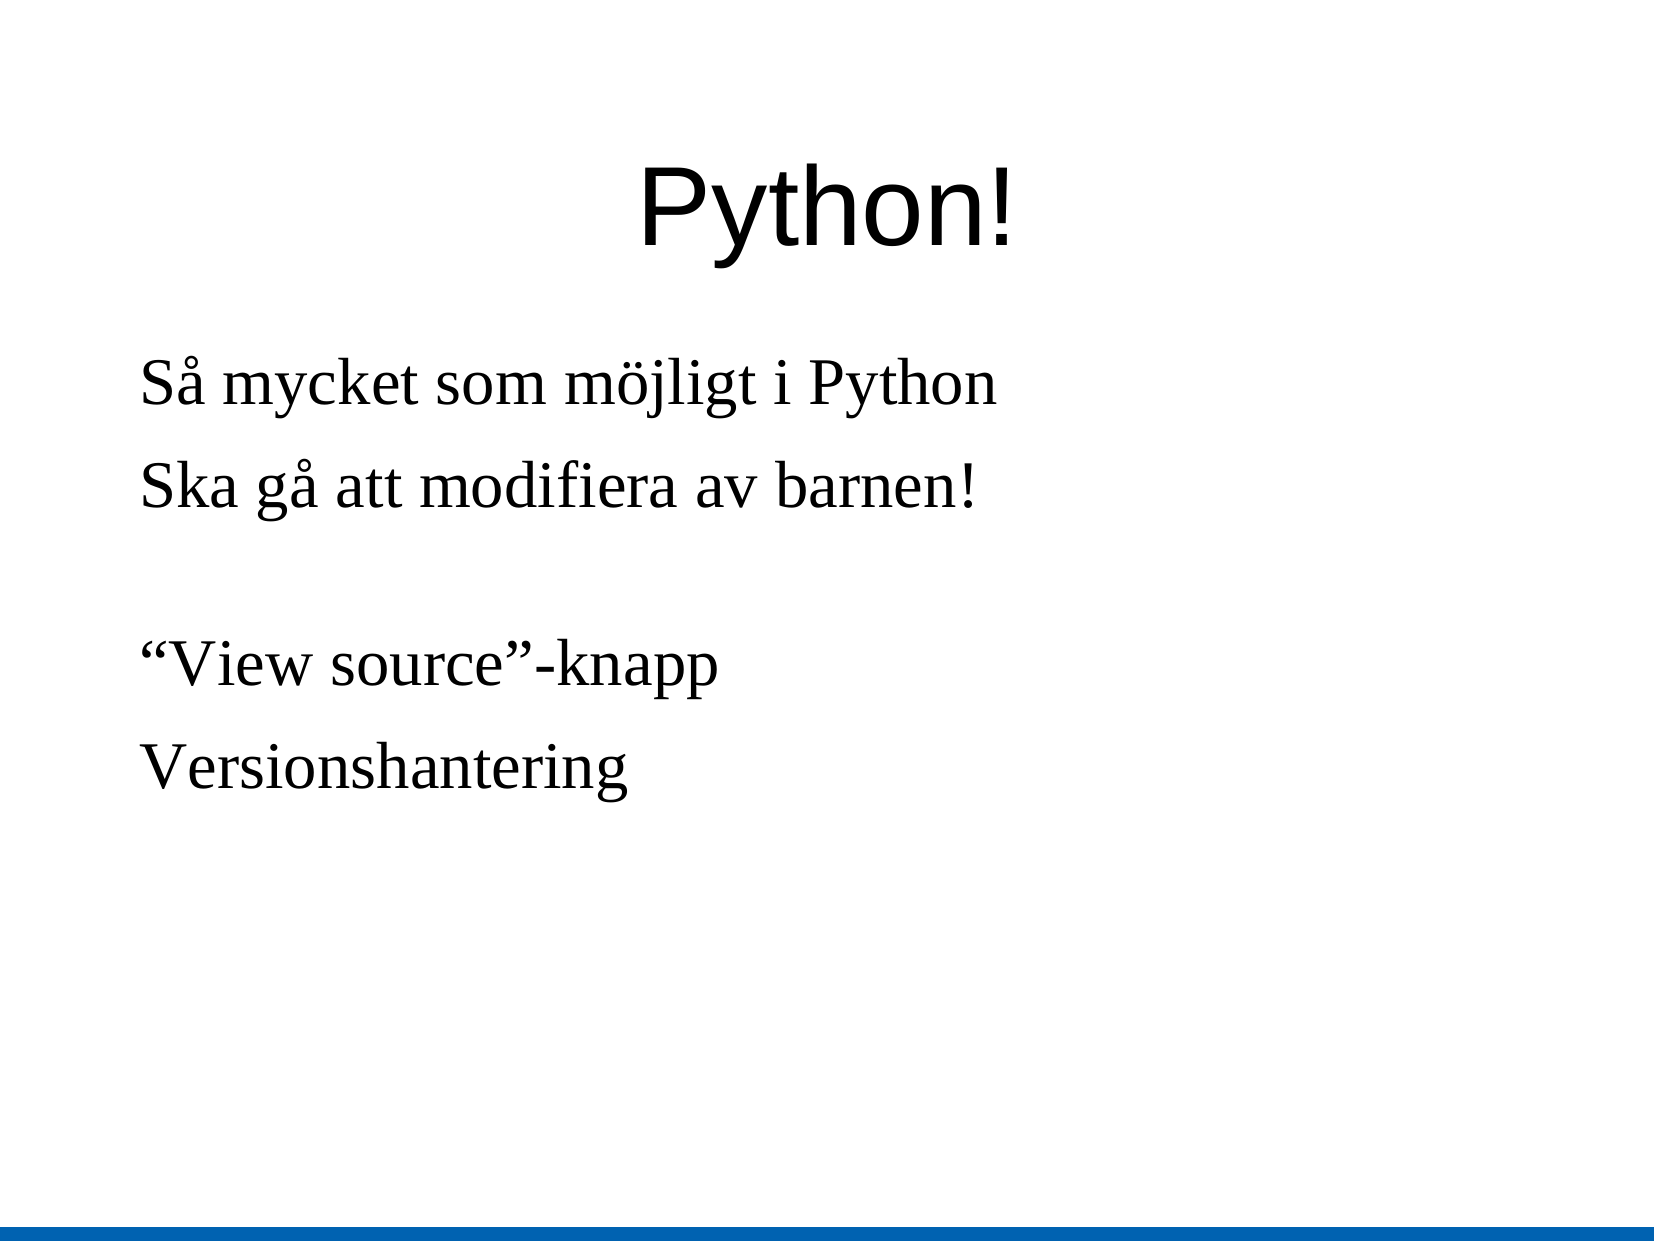

# Python!
Så mycket som möjligt i Python
Ska gå att modifiera av barnen!
“View source”-knapp
Versionshantering